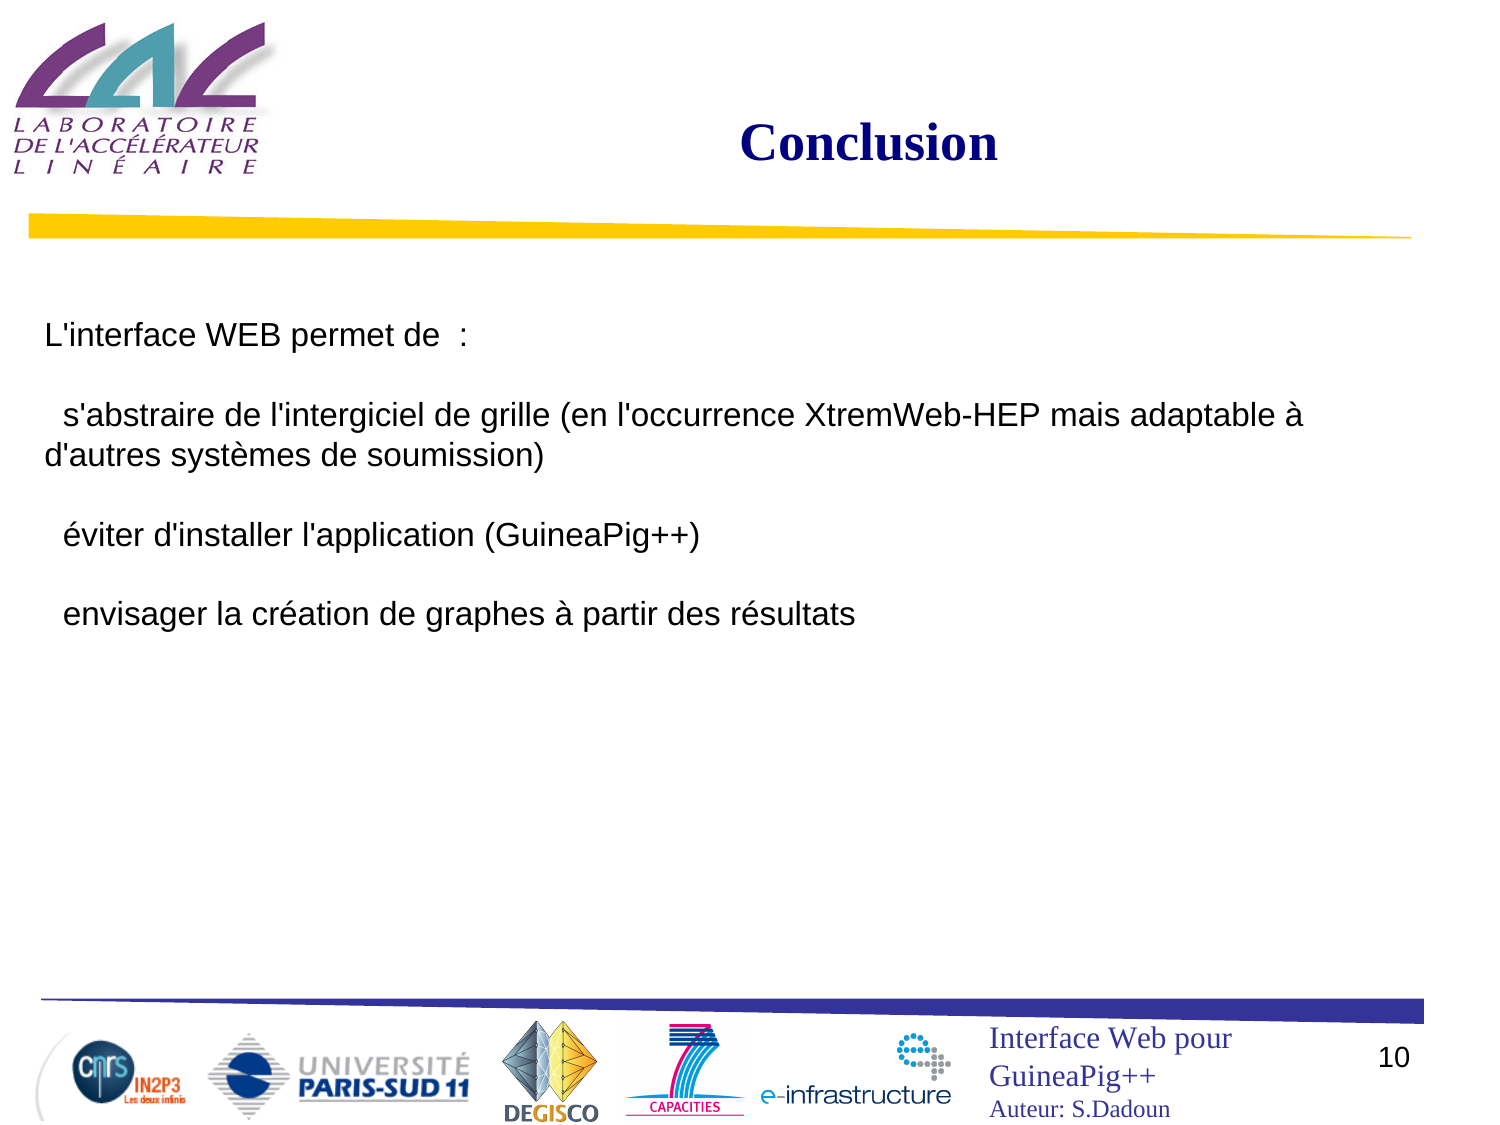

# Conclusion
L'interface WEB permet de :
 s'abstraire de l'intergiciel de grille (en l'occurrence XtremWeb-HEP mais adaptable à d'autres systèmes de soumission)
 éviter d'installer l'application (GuineaPig++)
 envisager la création de graphes à partir des résultats